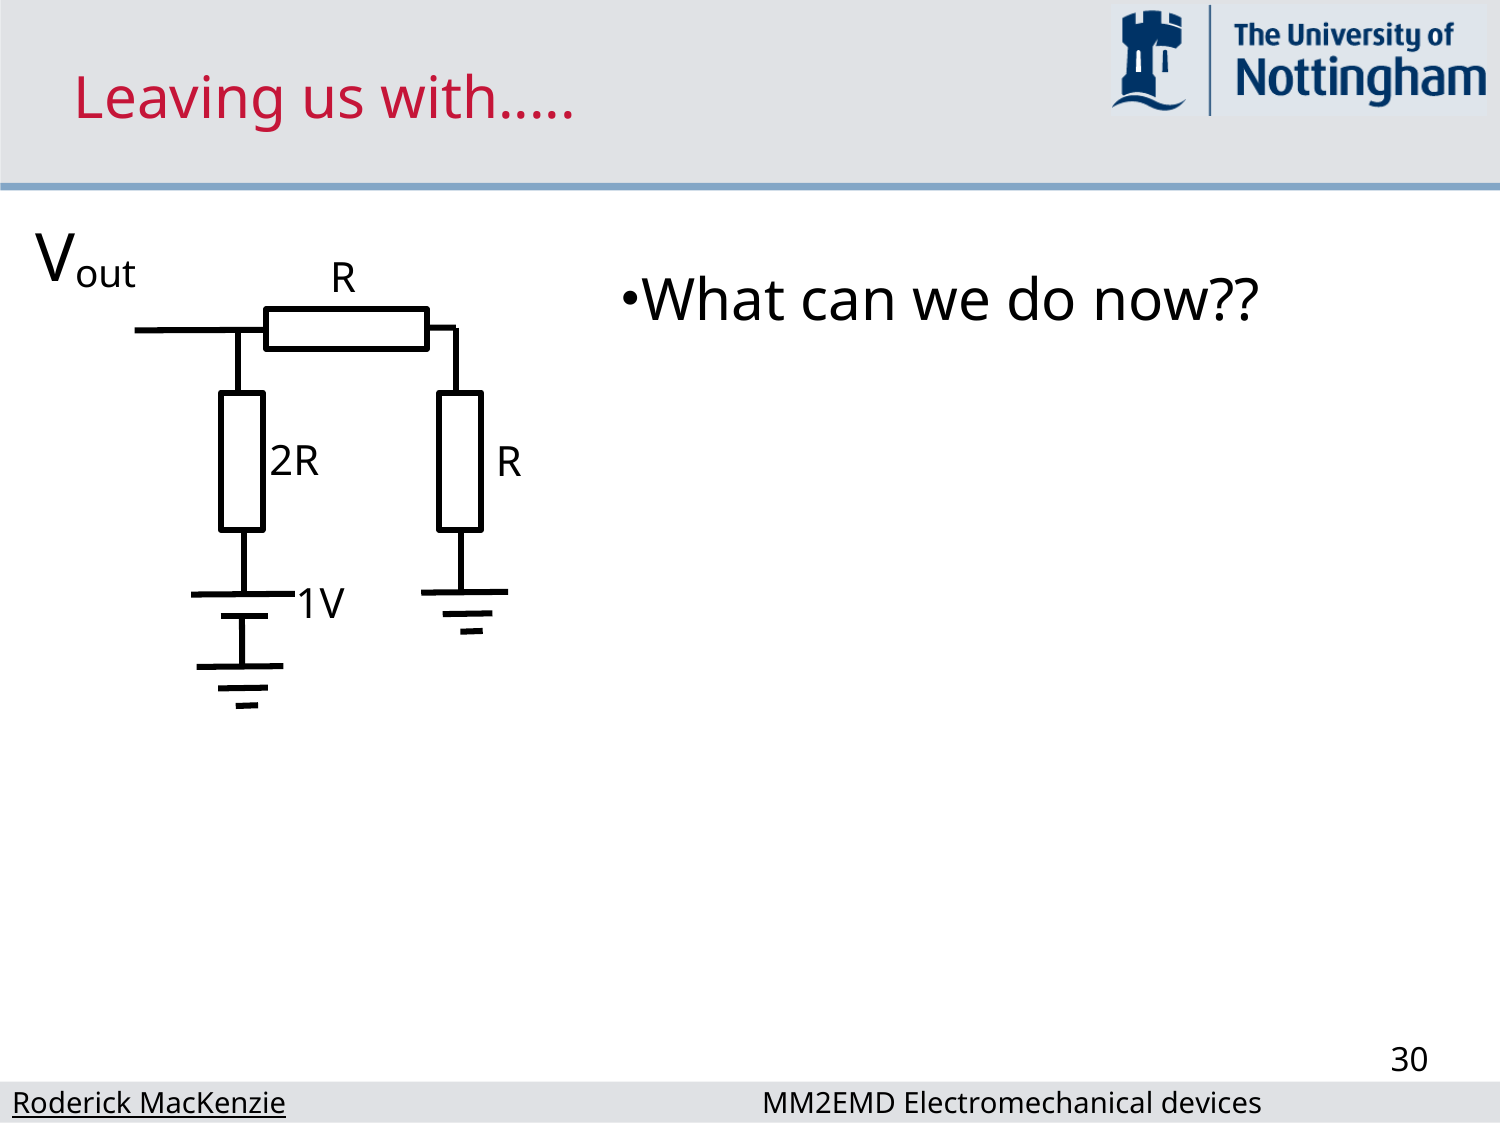

# Leaving us with.....
Vout
R
What can we do now??
2R
R
1V